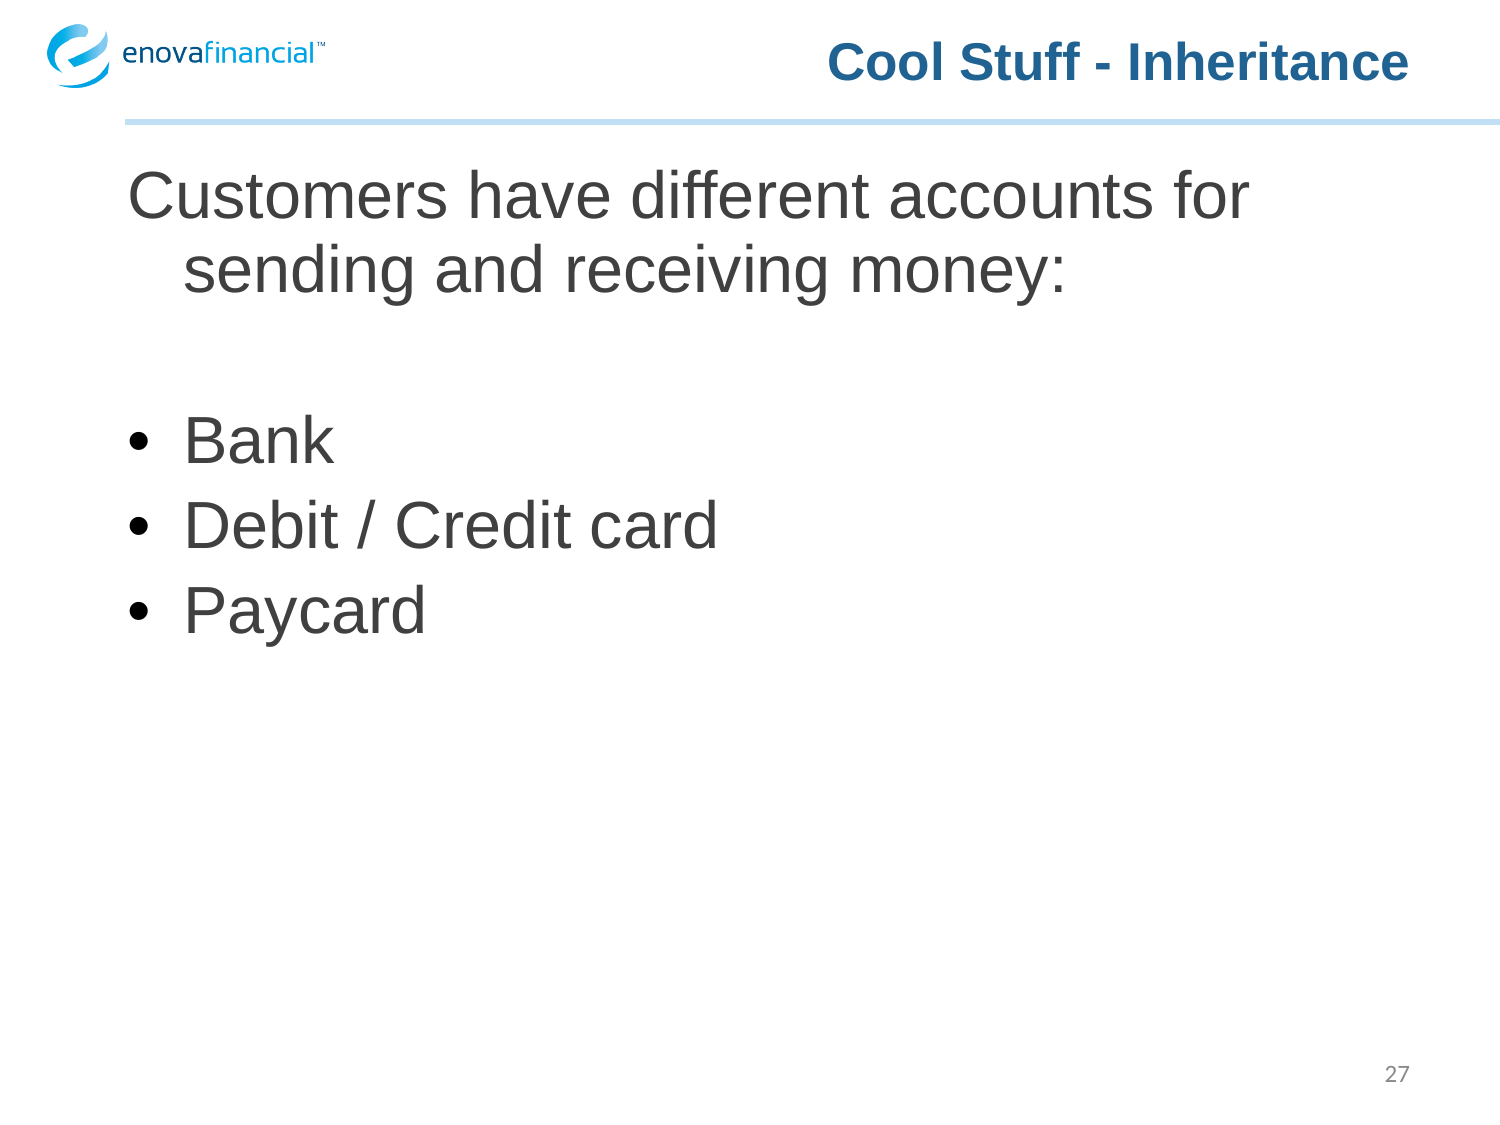

Cool Stuff - Inheritance
# Customers have different accounts for sending and receiving money:
Bank
Debit / Credit card
Paycard